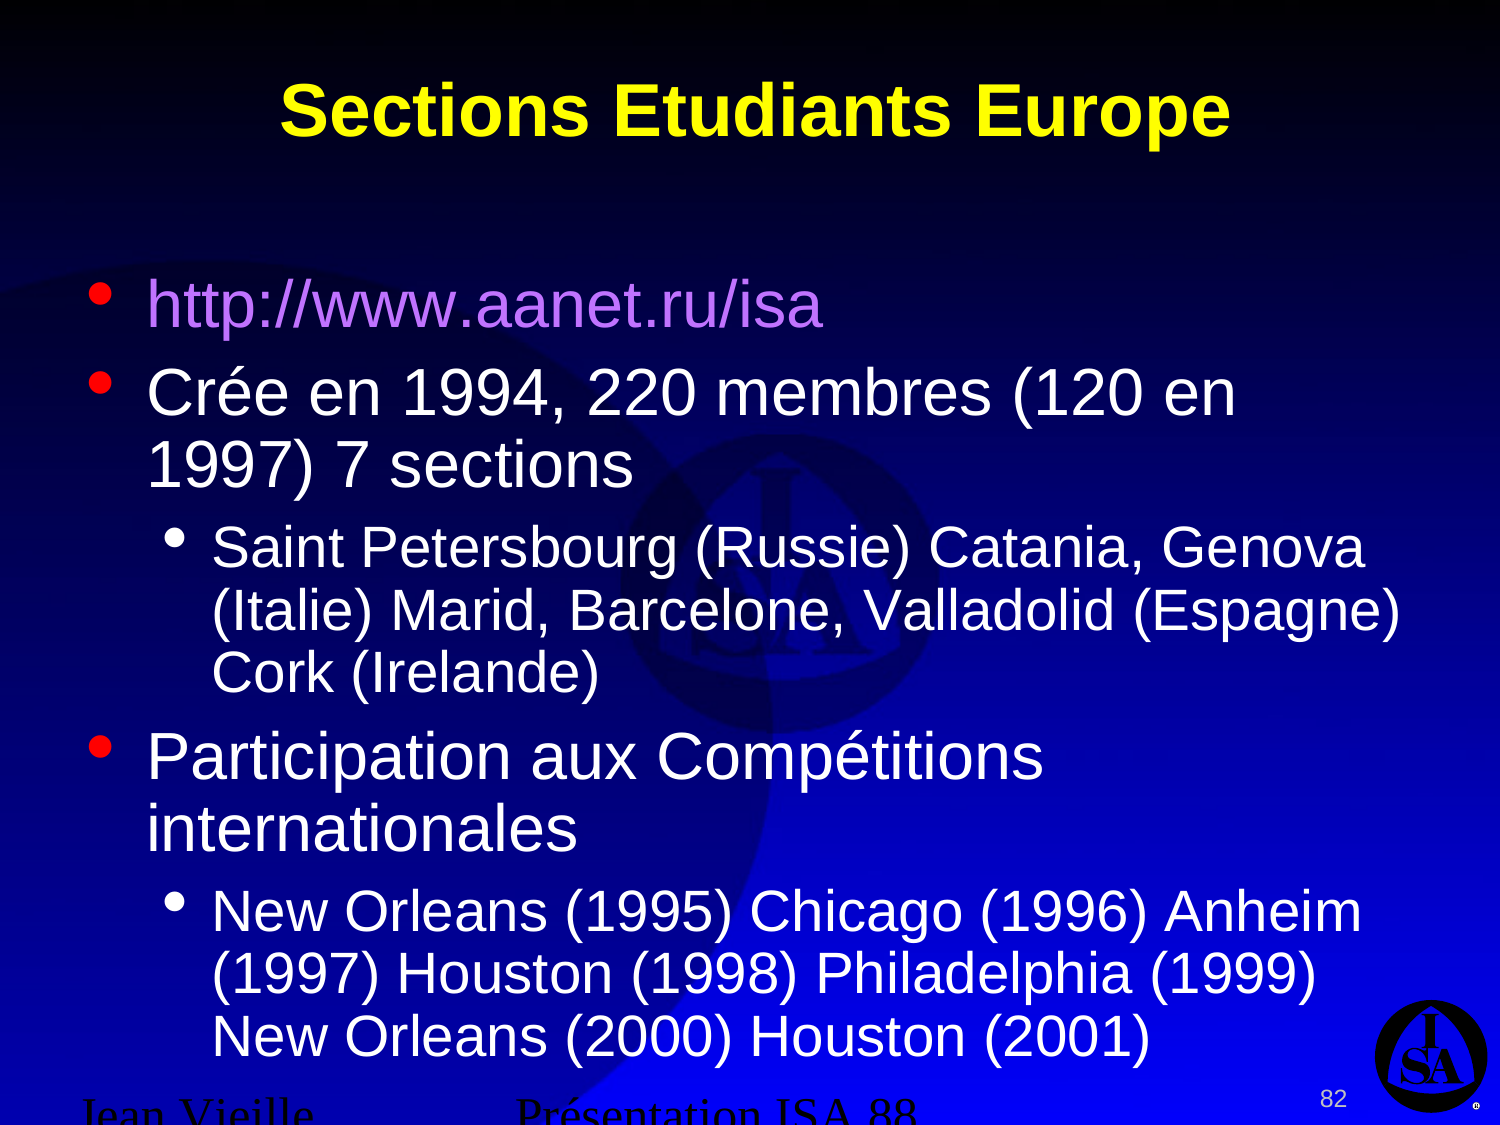

# Sections Etudiants Europe
http://www.aanet.ru/isa
Crée en 1994, 220 membres (120 en 1997) 7 sections
Saint Petersbourg (Russie) Catania, Genova (Italie) Marid, Barcelone, Valladolid (Espagne) Cork (Irelande)
Participation aux Compétitions internationales
New Orleans (1995) Chicago (1996) Anheim (1997) Houston (1998) Philadelphia (1999) New Orleans (2000) Houston (2001)